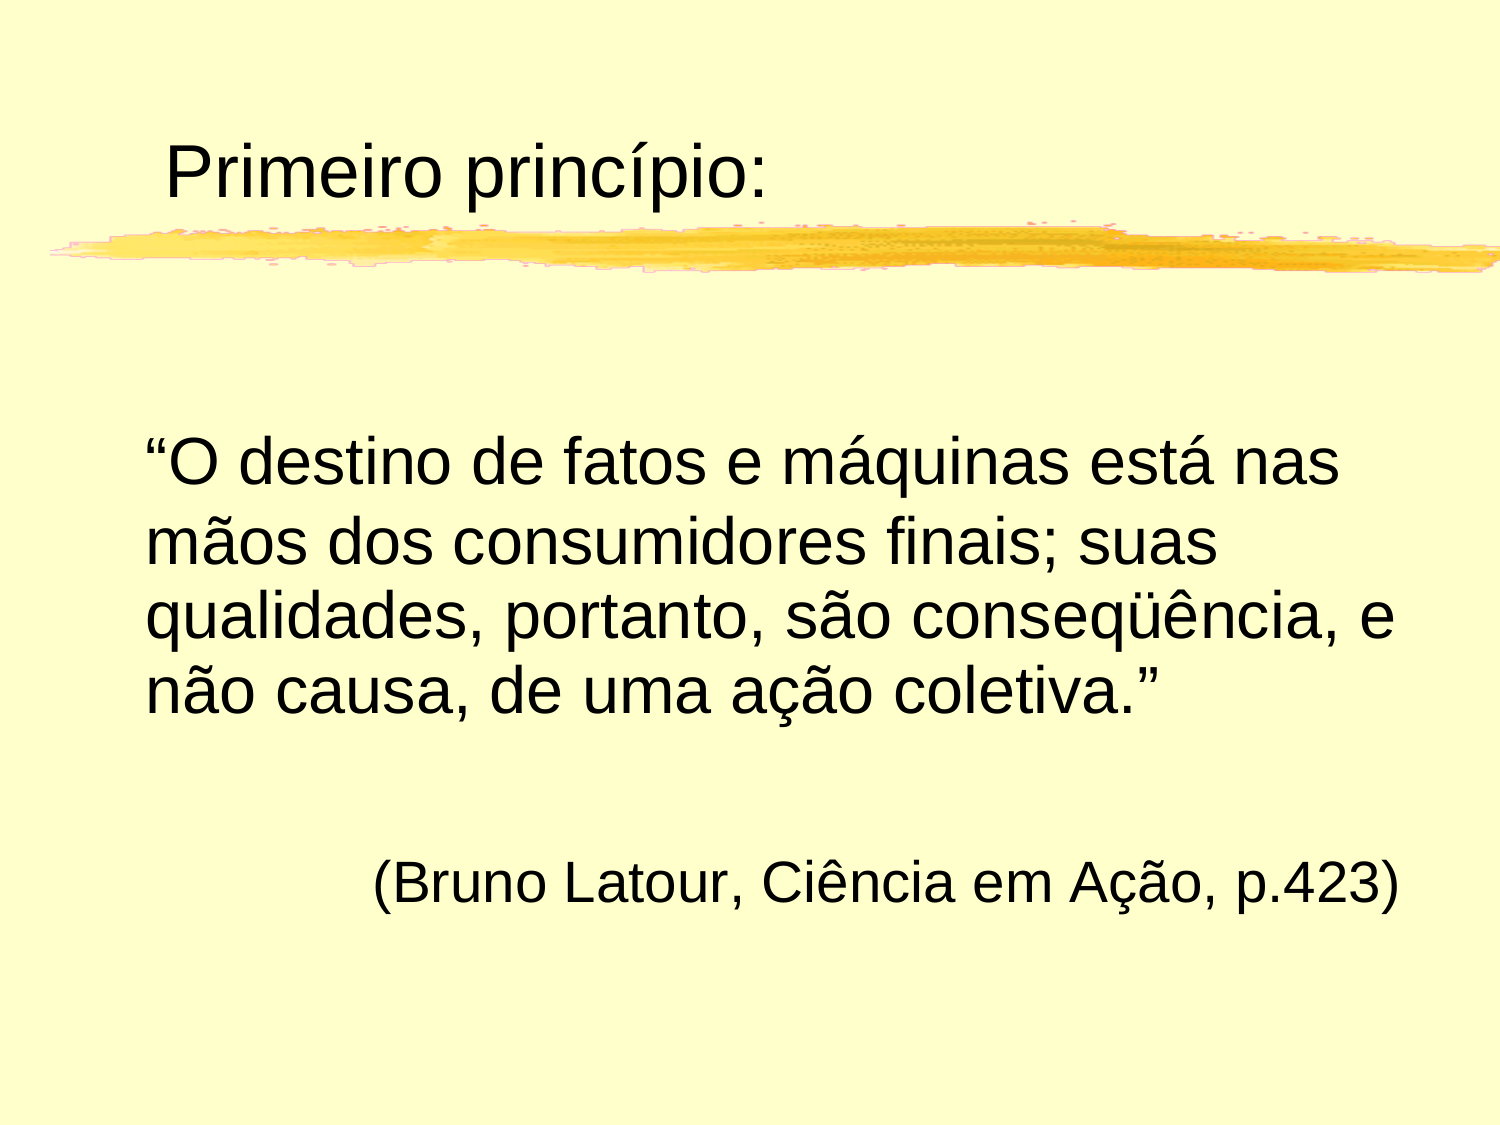

# Primeiro princípio:
	“O destino de fatos e máquinas está nas mãos dos consumidores finais; suas qualidades, portanto, são conseqüência, e não causa, de uma ação coletiva.”
(Bruno Latour, Ciência em Ação, p.423)